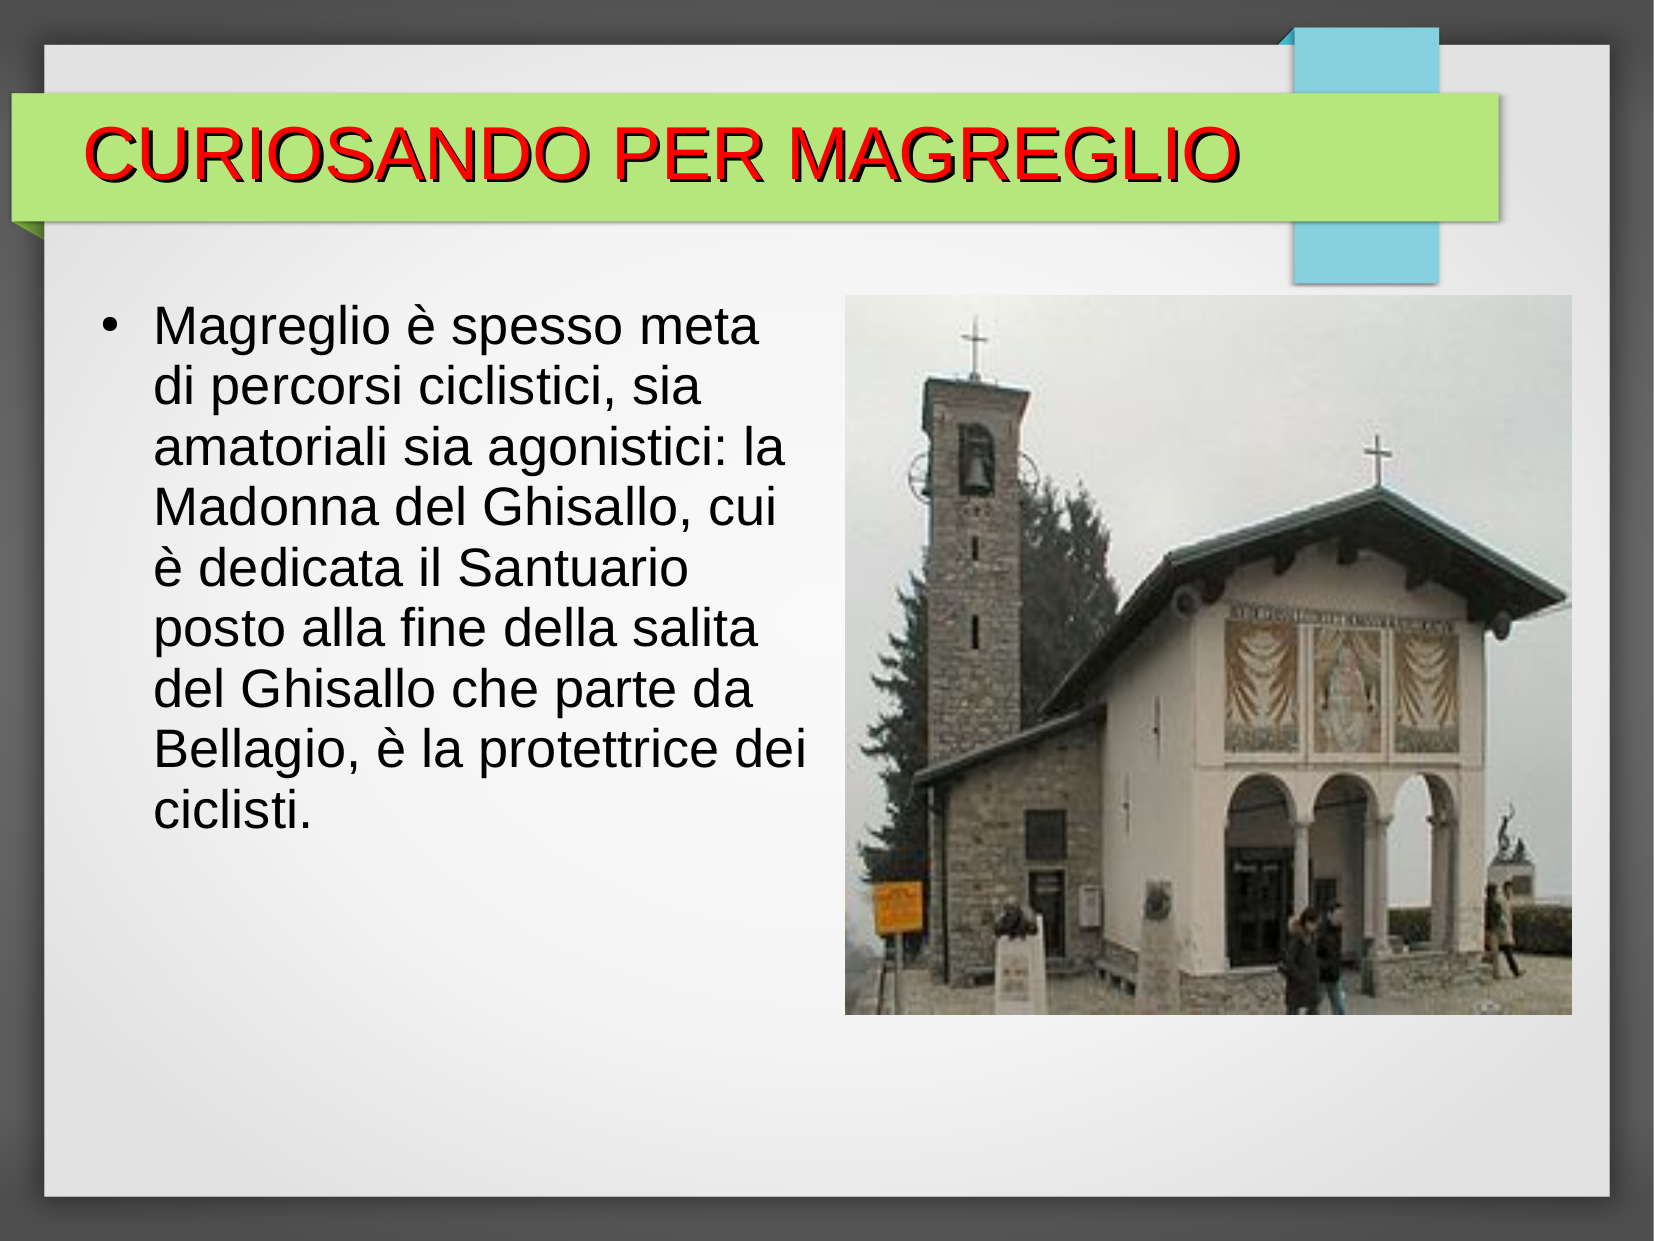

# CURIOSANDO PER MAGREGLIO
Magreglio è spesso meta di percorsi ciclistici, sia amatoriali sia agonistici: la Madonna del Ghisallo, cui è dedicata il Santuario posto alla fine della salita del Ghisallo che parte da Bellagio, è la protettrice dei ciclisti.